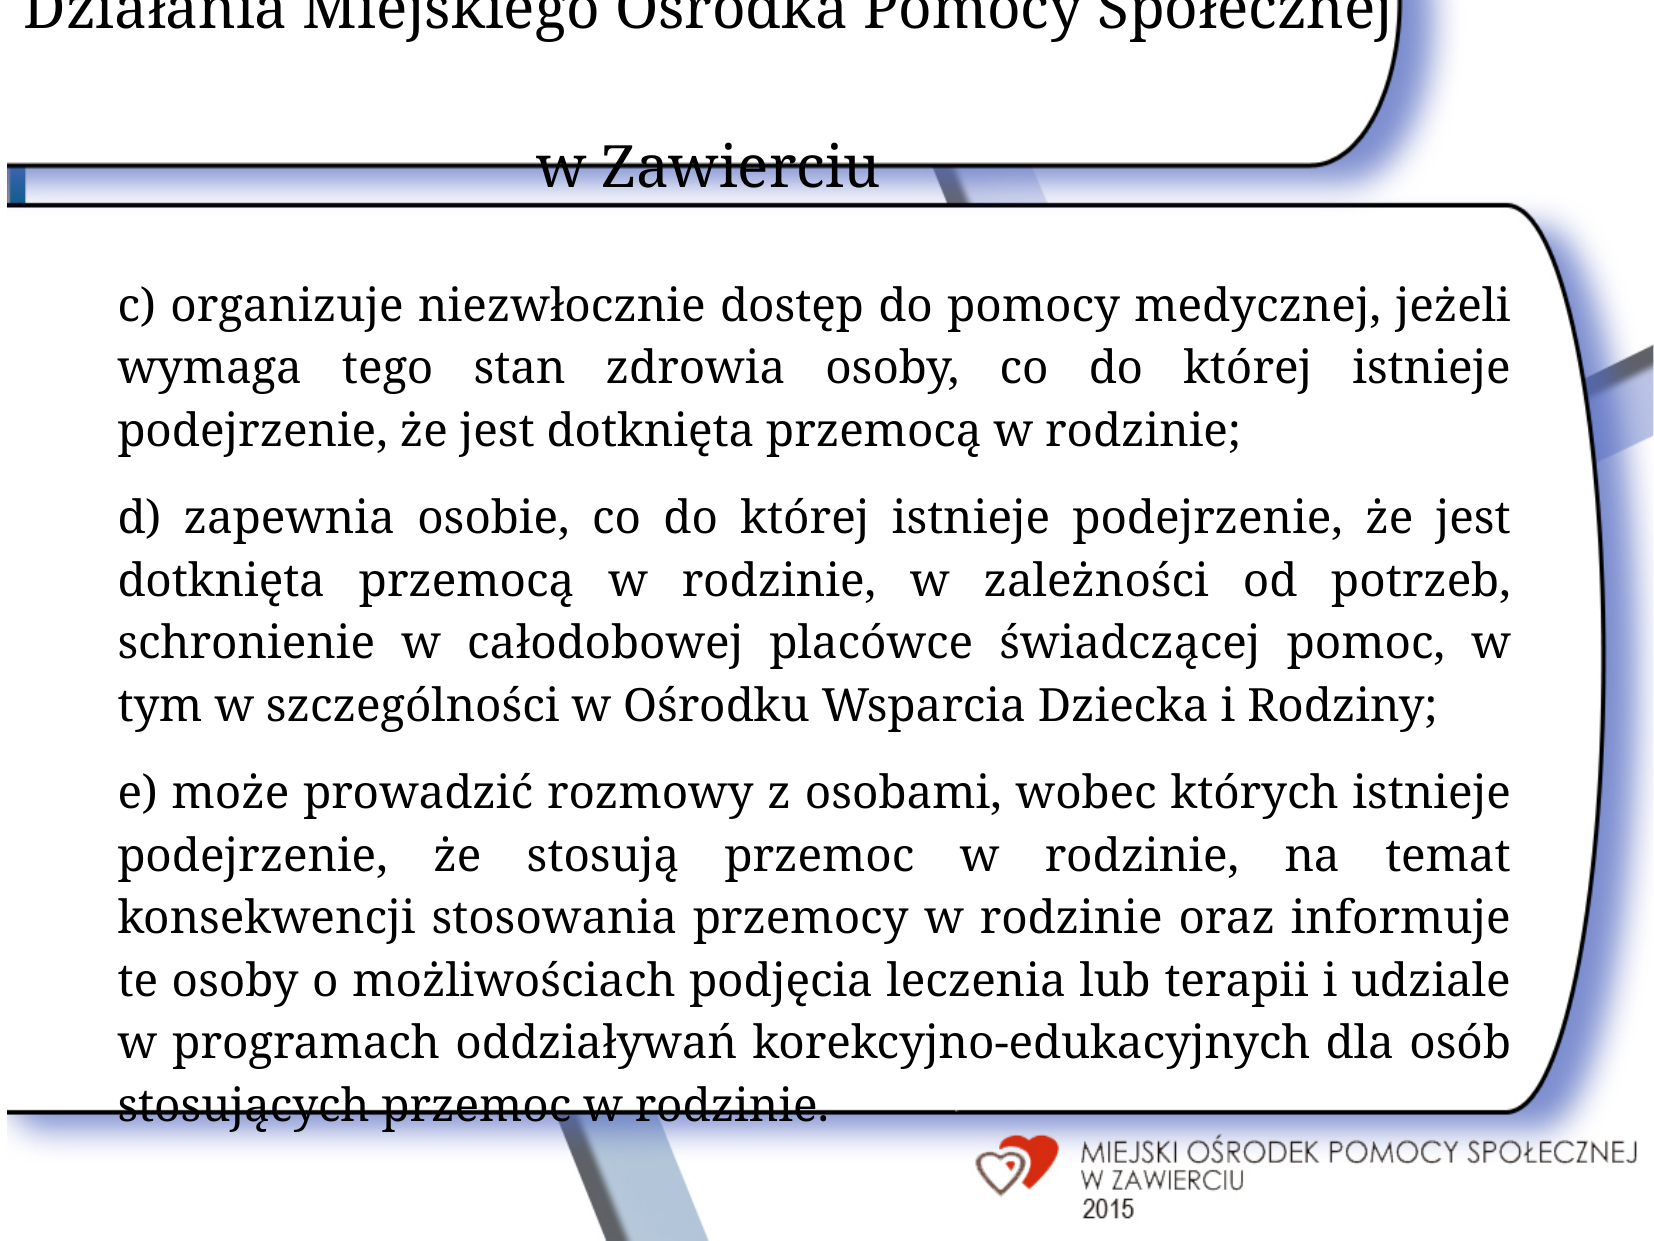

# Działania Miejskiego Ośrodka Pomocy Społecznej w Zawierciu
c) organizuje niezwłocznie dostęp do pomocy medycznej, jeżeli wymaga tego stan zdrowia osoby, co do której istnieje podejrzenie, że jest dotknięta przemocą w rodzinie;
d) zapewnia osobie, co do której istnieje podejrzenie, że jest dotknięta przemocą w rodzinie, w zależności od potrzeb, schronienie w całodobowej placówce świadczącej pomoc, w tym w szczególności w Ośrodku Wsparcia Dziecka i Rodziny;
e) może prowadzić rozmowy z osobami, wobec których istnieje podejrzenie, że stosują przemoc w rodzinie, na temat konsekwencji stosowania przemocy w rodzinie oraz informuje te osoby o możliwościach podjęcia leczenia lub terapii i udziale w programach oddziaływań korekcyjno-edukacyjnych dla osób stosujących przemoc w rodzinie.